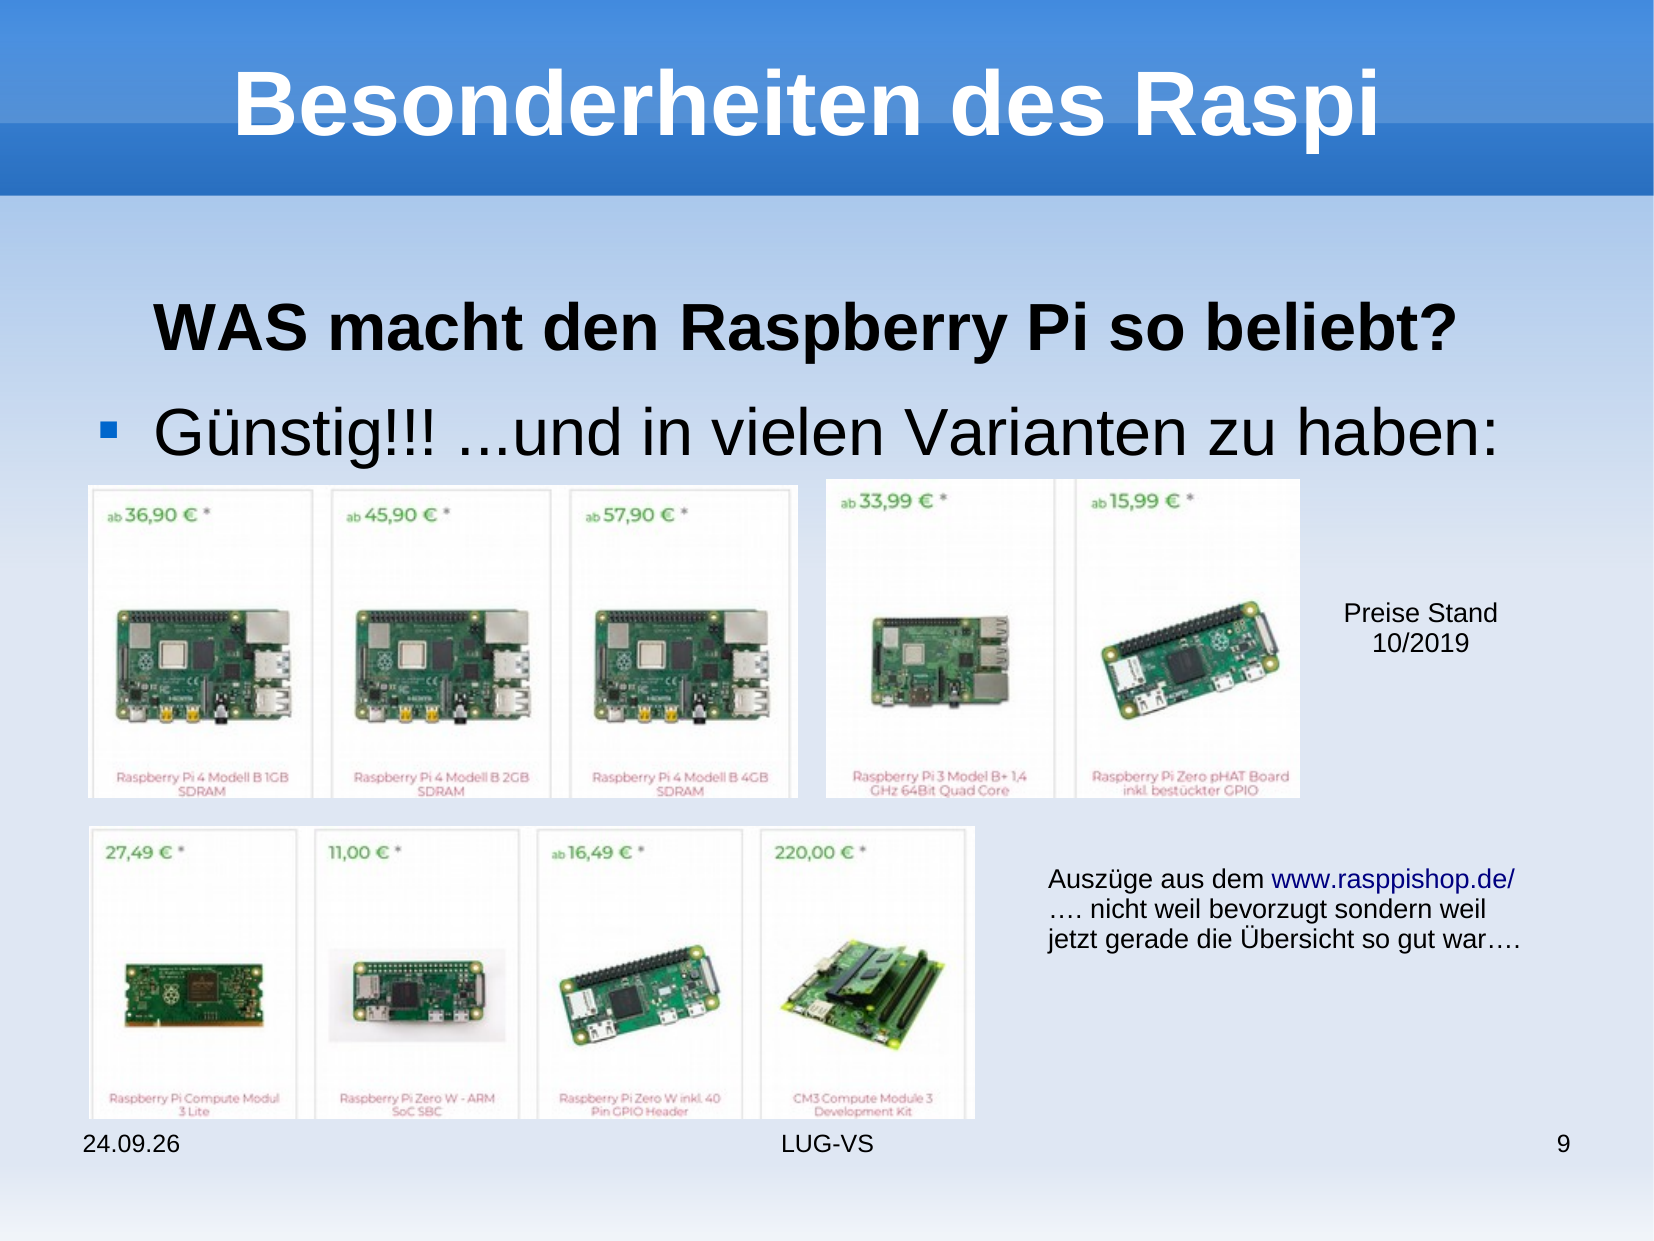

# Besonderheiten des Raspi
WAS macht den Raspberry Pi so beliebt?
Günstig!!! ...und in vielen Varianten zu haben:
Preise Stand
10/2019
Auszüge aus dem www.rasppishop.de/
…. nicht weil bevorzugt sondern weil
jetzt gerade die Übersicht so gut war….
LUG-VS
9